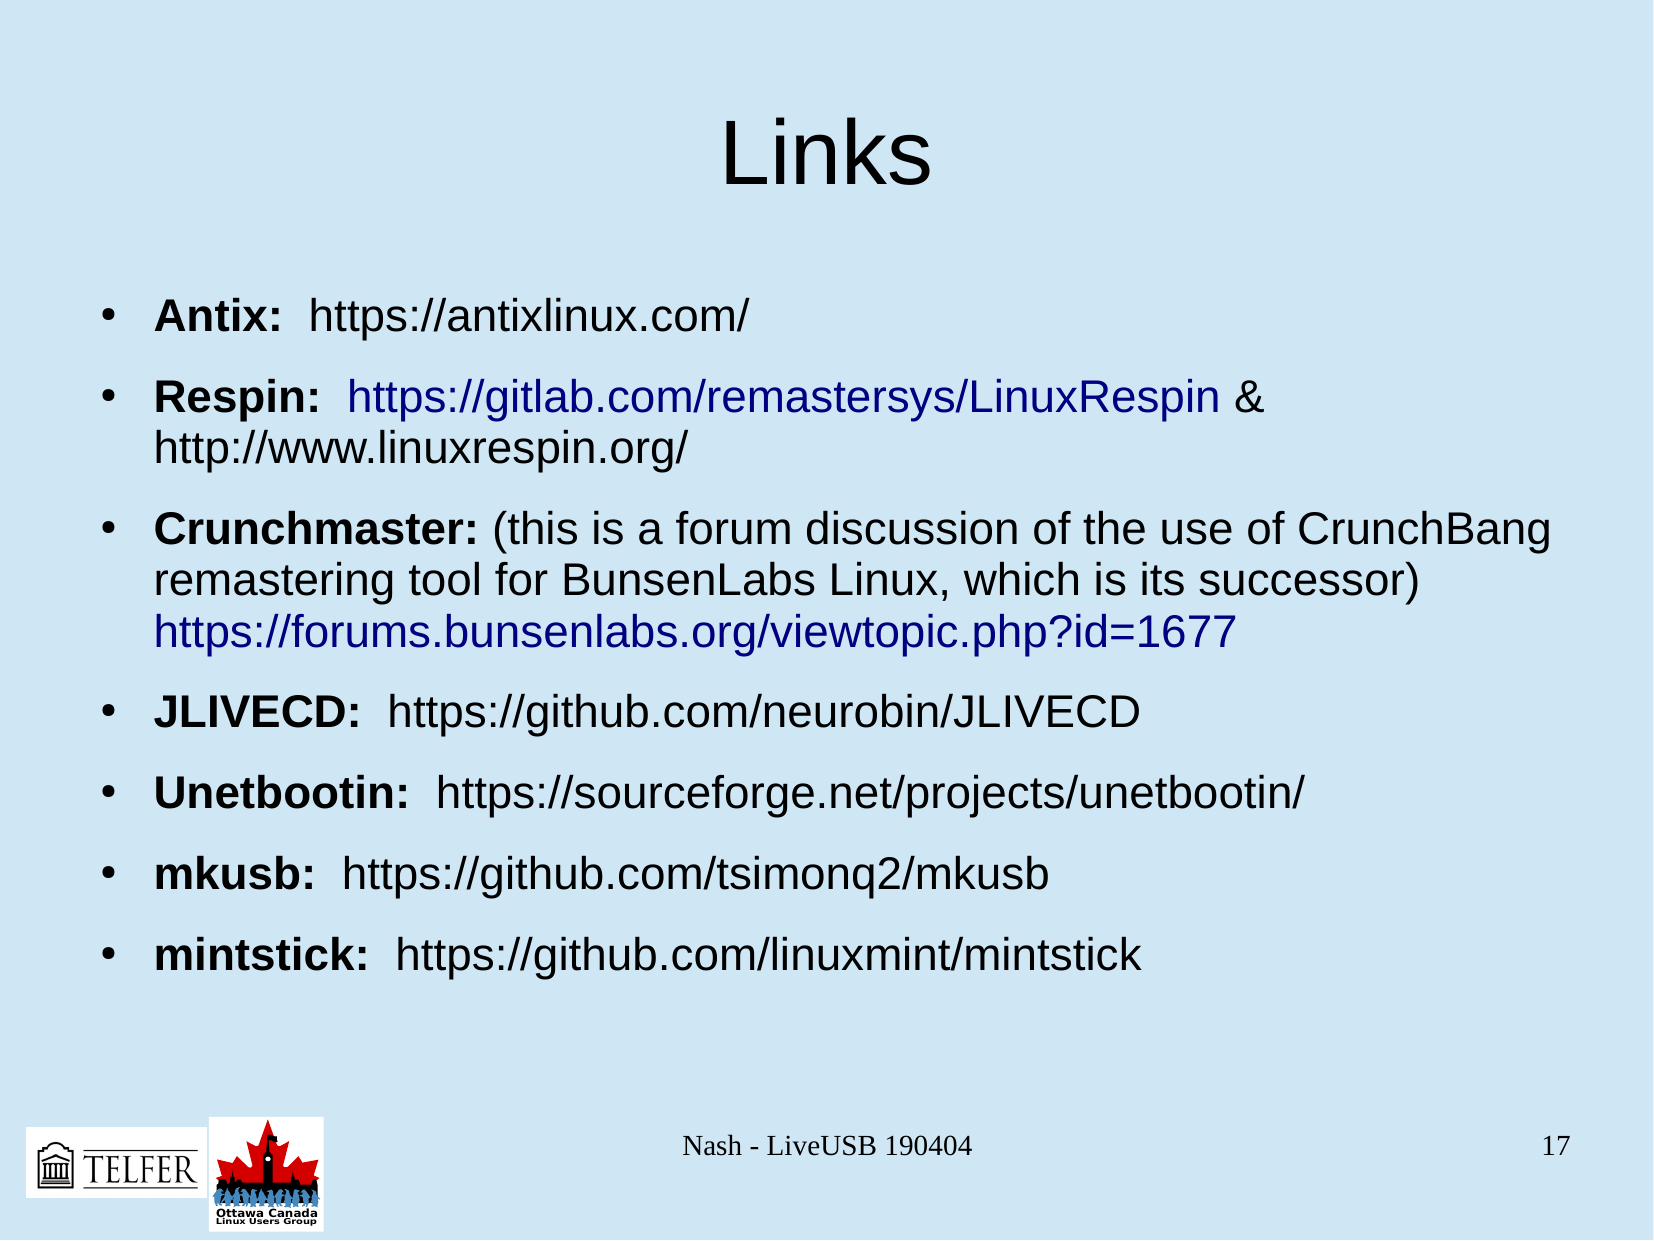

# Links
Antix: https://antixlinux.com/
Respin: https://gitlab.com/remastersys/LinuxRespin & http://www.linuxrespin.org/
Crunchmaster: (this is a forum discussion of the use of CrunchBang remastering tool for BunsenLabs Linux, which is its successor) https://forums.bunsenlabs.org/viewtopic.php?id=1677
JLIVECD: https://github.com/neurobin/JLIVECD
Unetbootin: https://sourceforge.net/projects/unetbootin/
mkusb: https://github.com/tsimonq2/mkusb
mintstick: https://github.com/linuxmint/mintstick
Nash - LiveUSB 190404
17